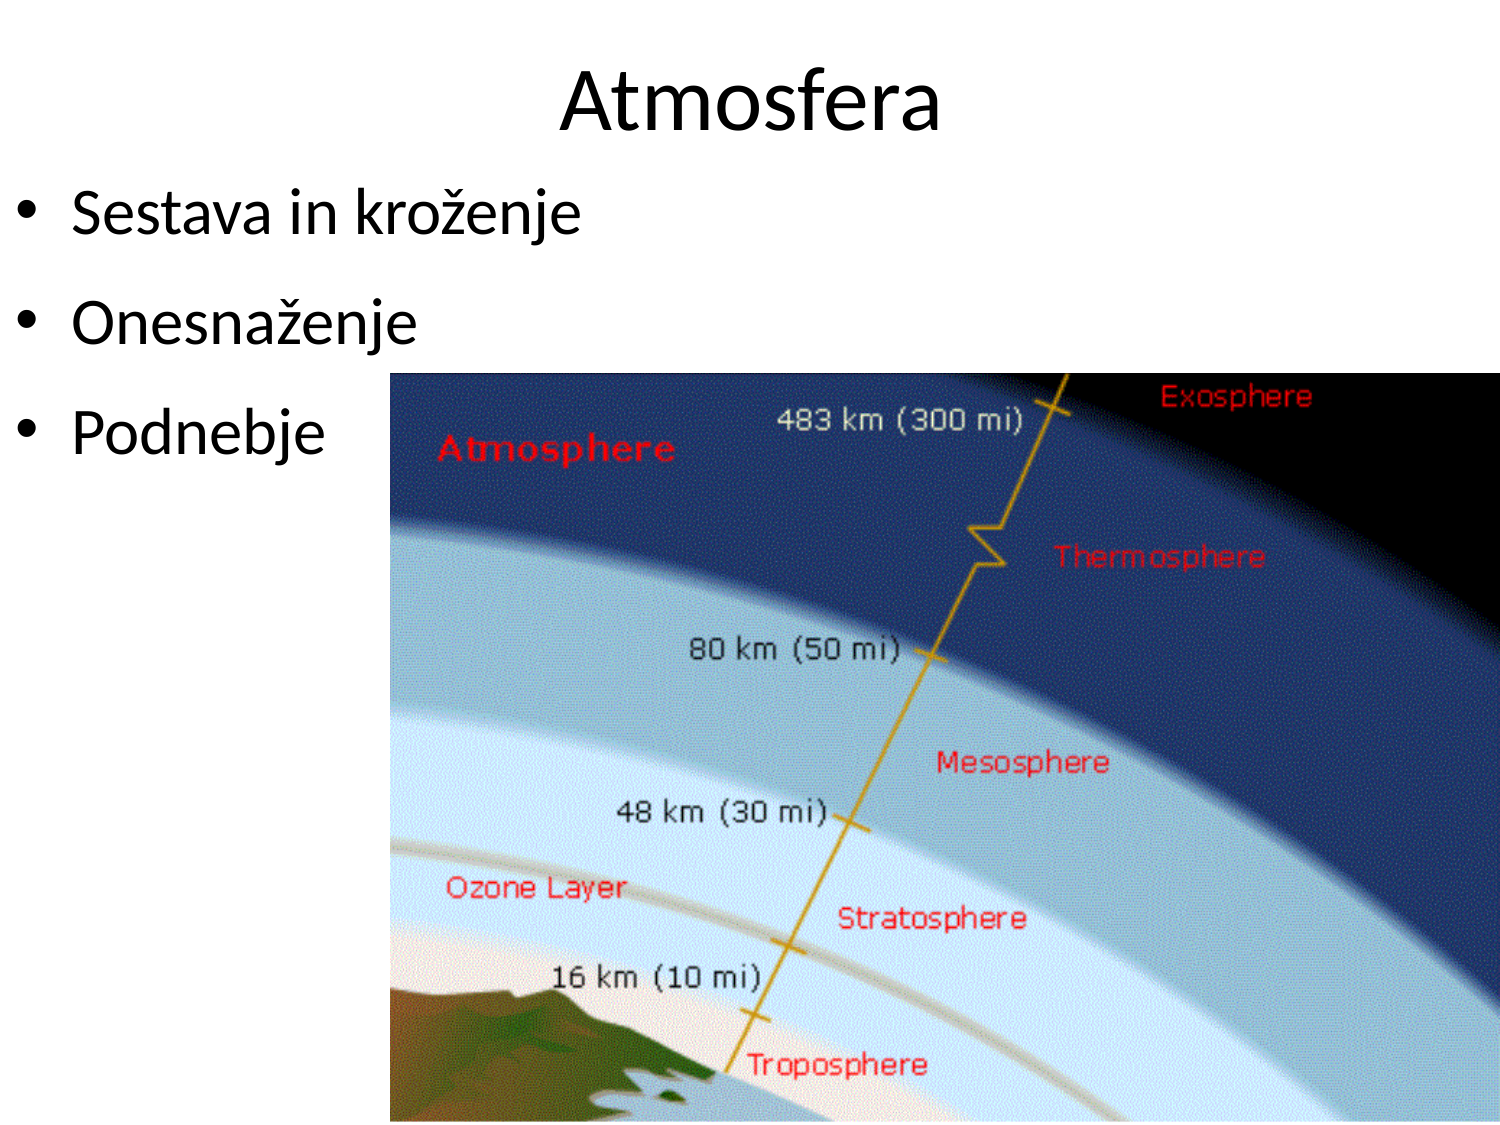

# Atmosfera
Sestava in kroženje
Onesnaženje
Podnebje